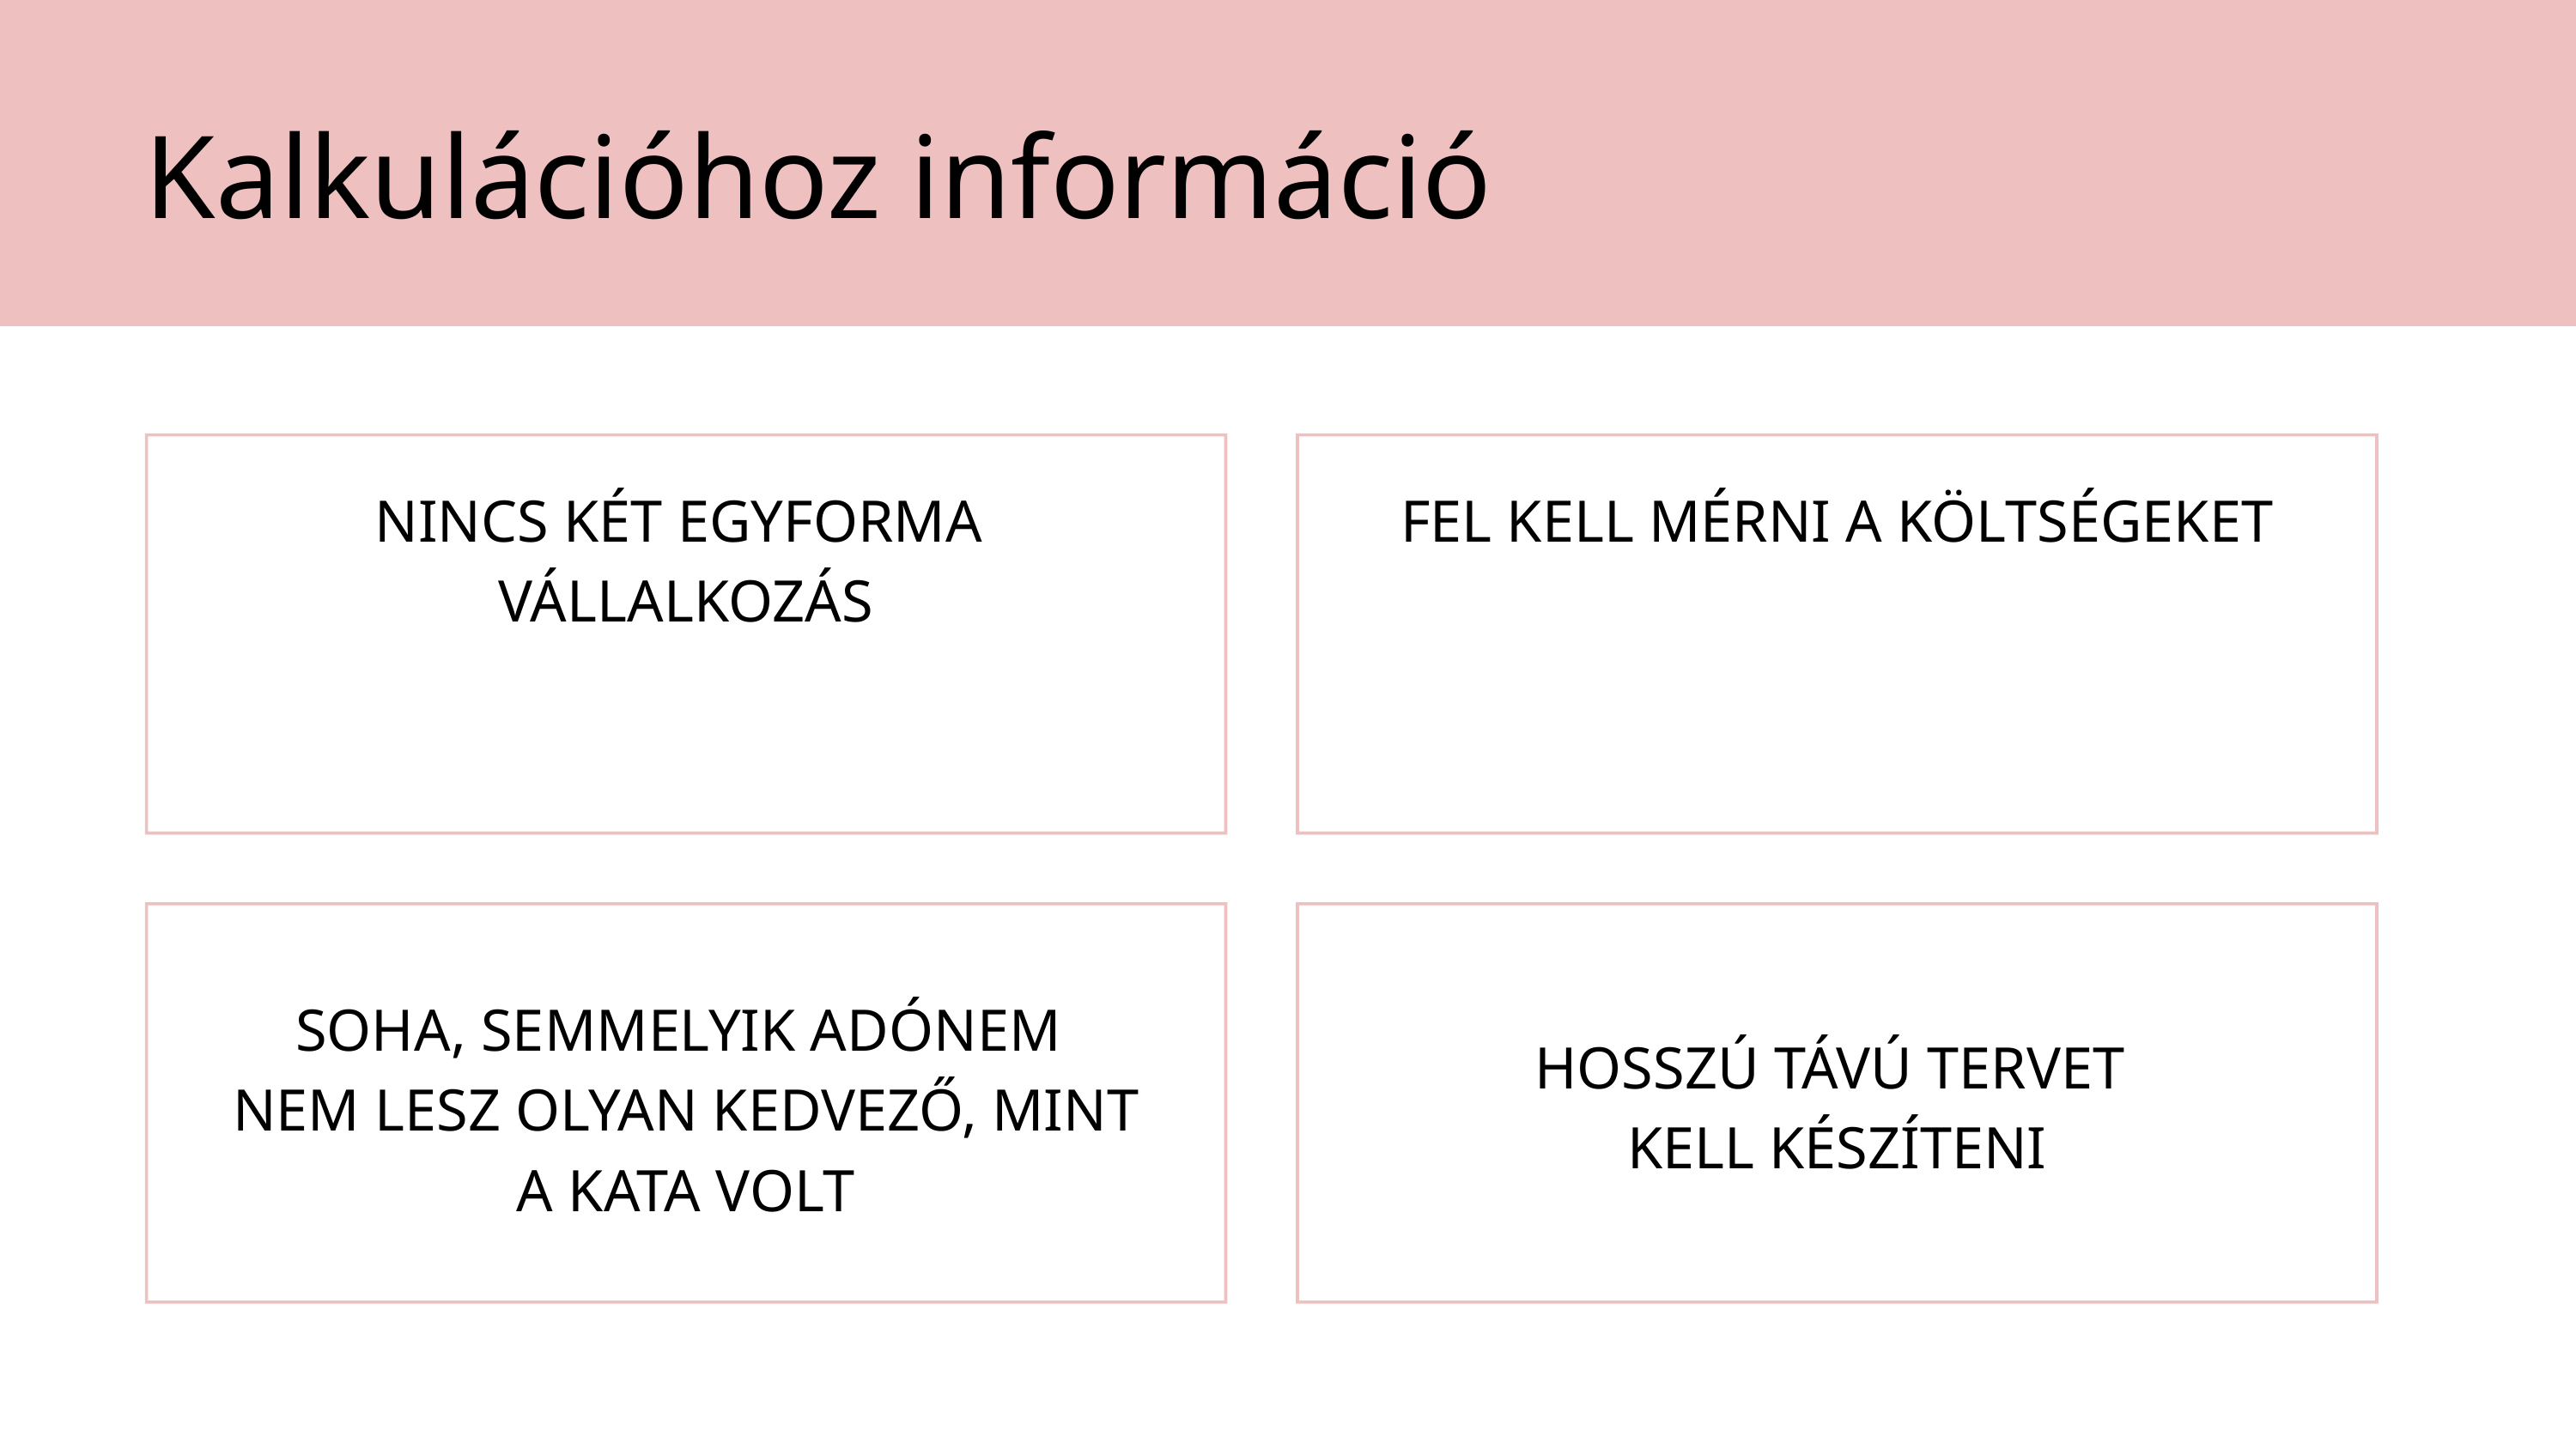

Kalkulációhoz információ
NINCS KÉT EGYFORMA
VÁLLALKOZÁS
FEL KELL MÉRNI A KÖLTSÉGEKET
SOHA, SEMMELYIK ADÓNEM
NEM LESZ OLYAN KEDVEZŐ, MINT A KATA VOLT
HOSSZÚ TÁVÚ TERVET
KELL KÉSZÍTENI